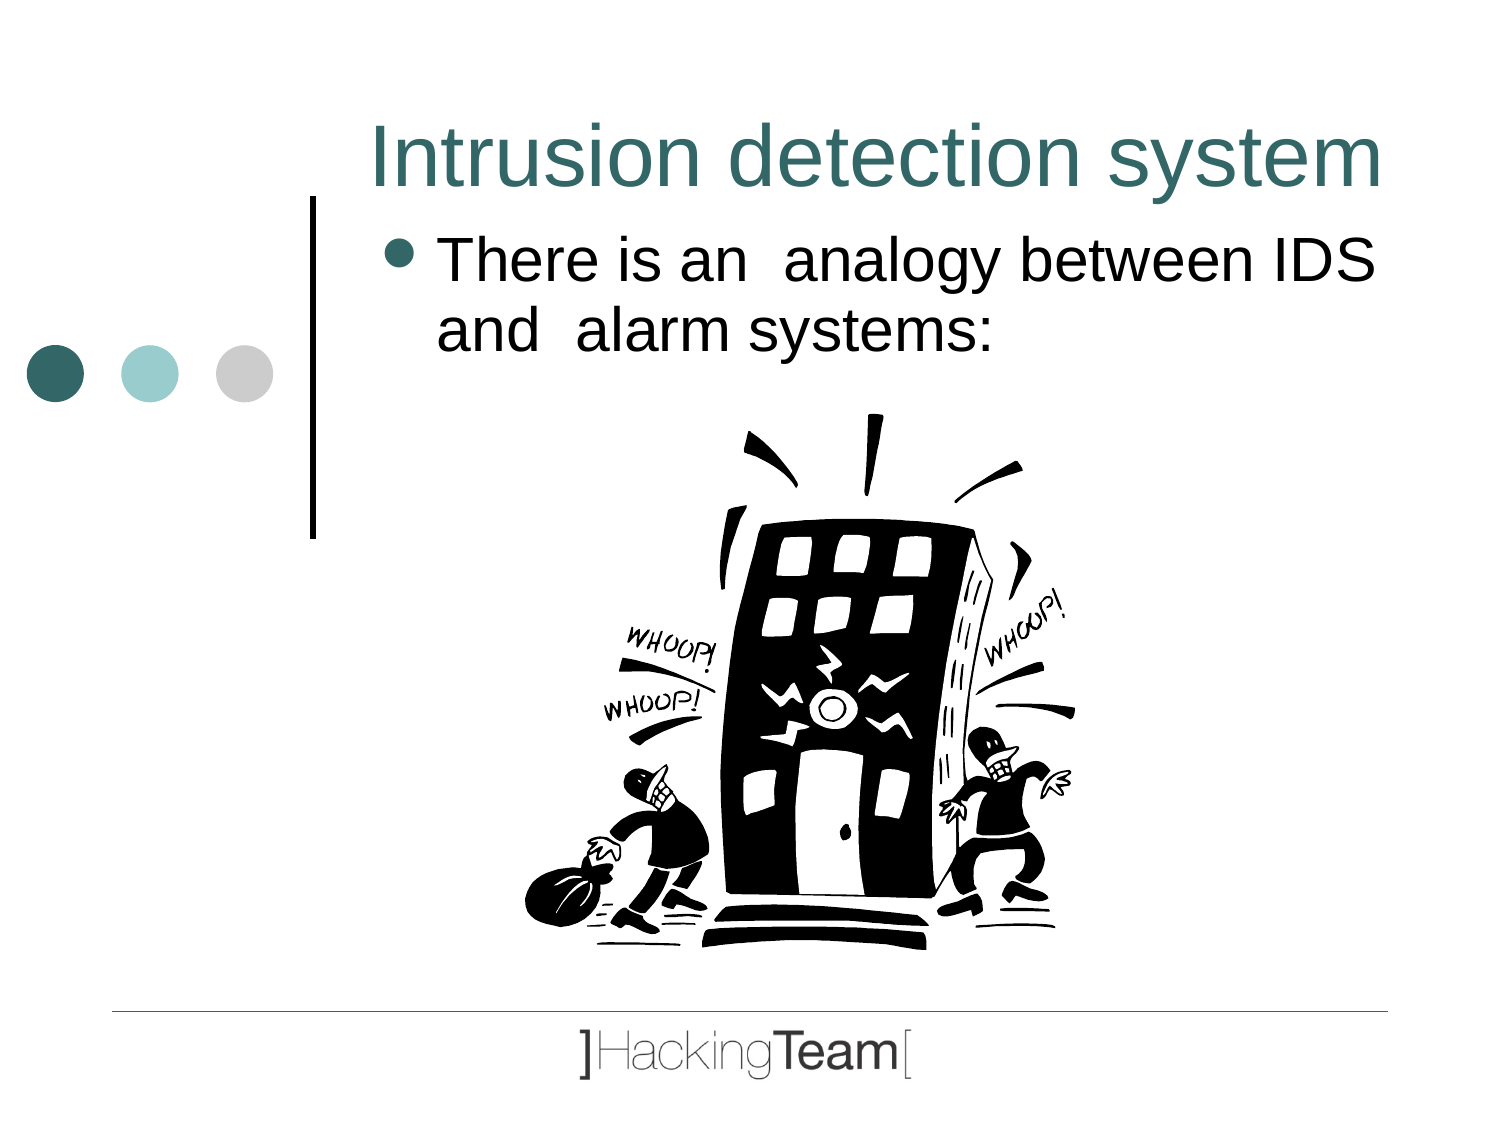

# Intrusion detection system
There is an analogy between IDS and alarm systems: